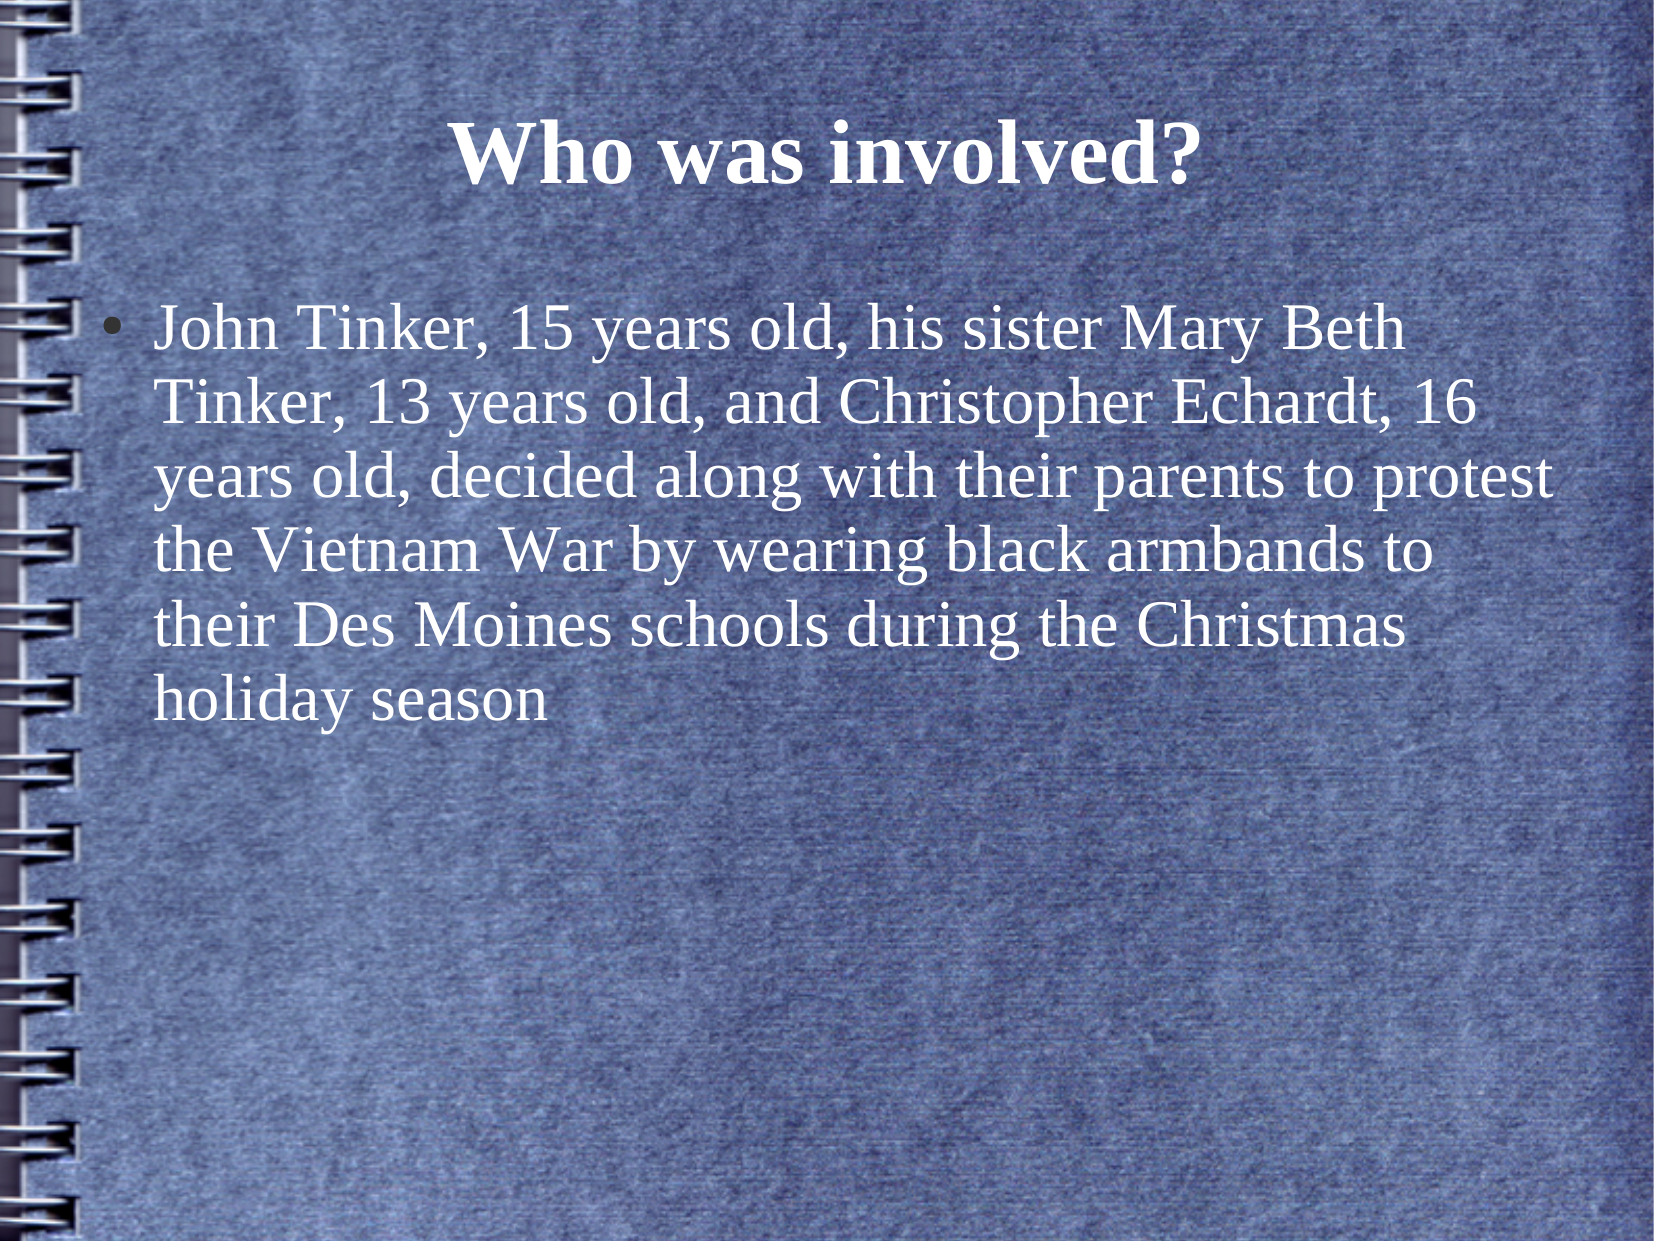

# Who was involved?
John Tinker, 15 years old, his sister Mary Beth Tinker, 13 years old, and Christopher Echardt, 16 years old, decided along with their parents to protest the Vietnam War by wearing black armbands to their Des Moines schools during the Christmas holiday season